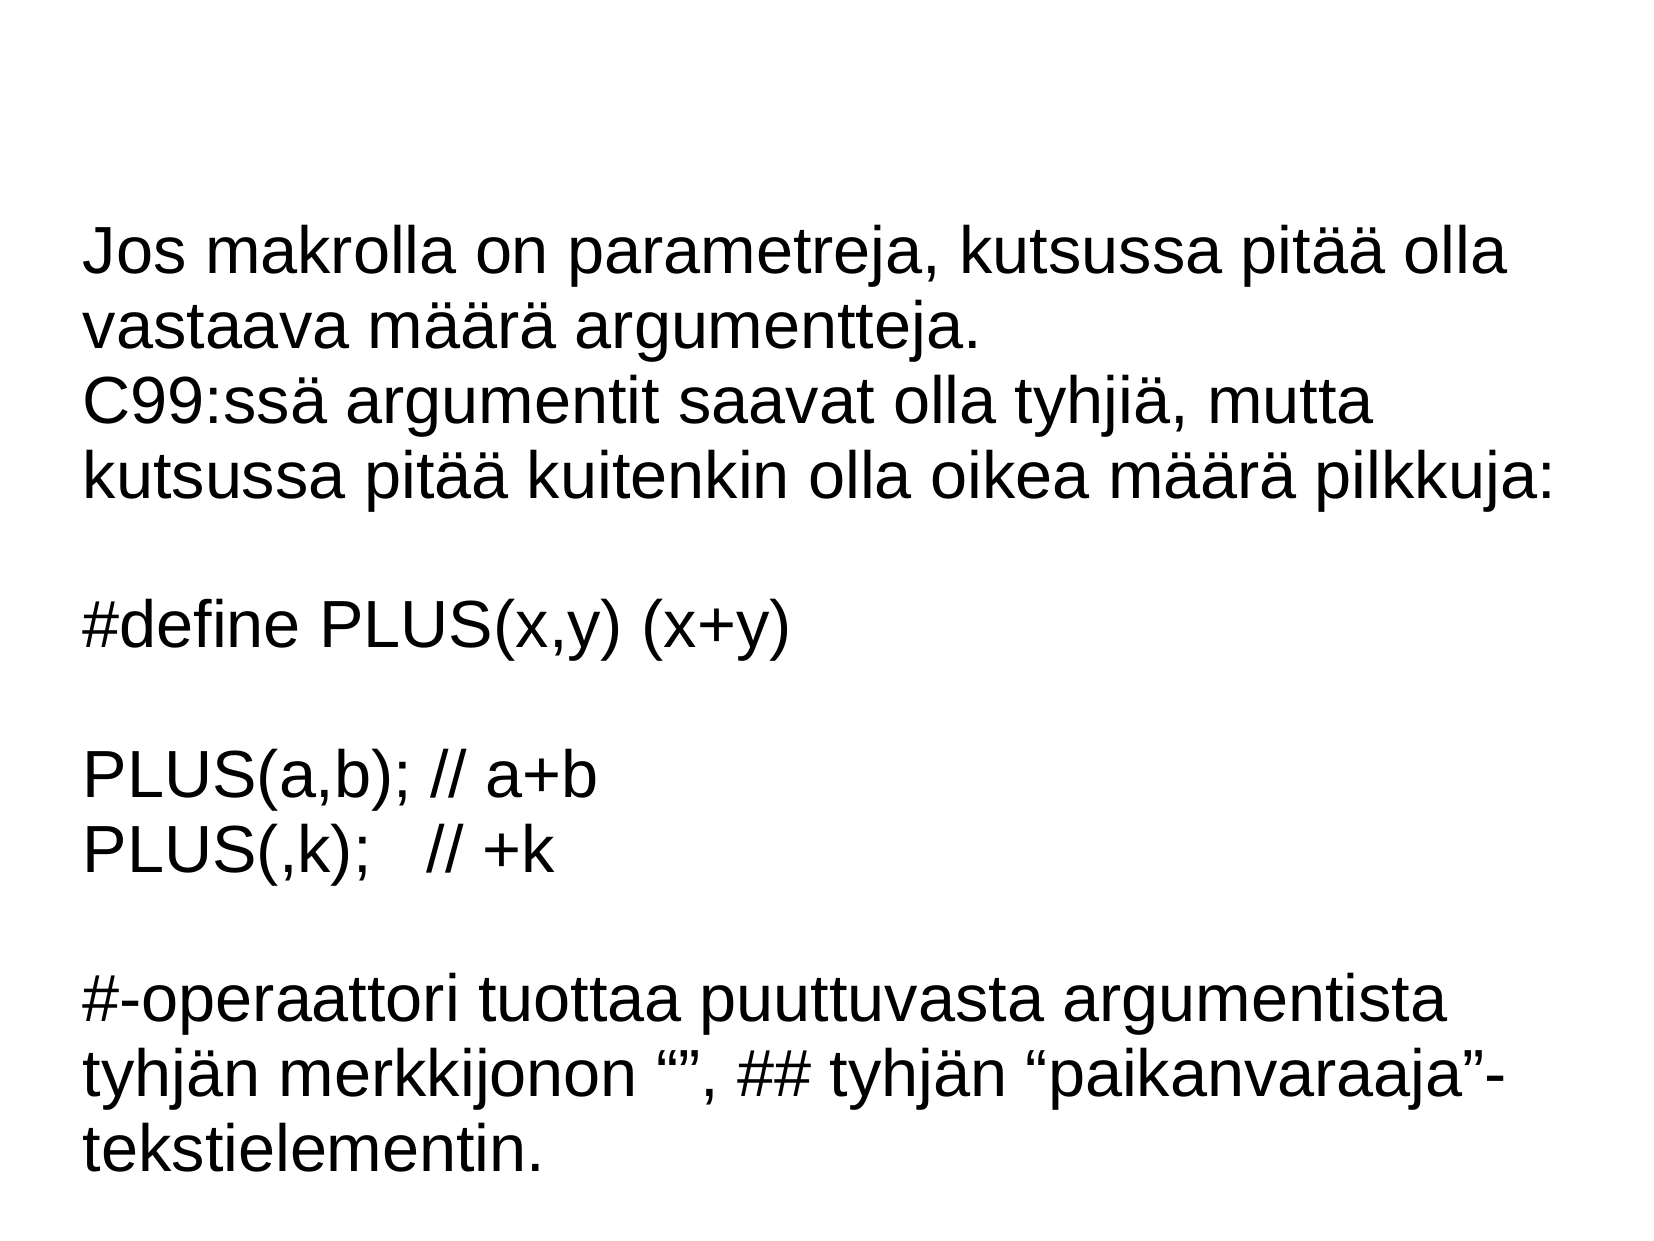

Jos makrolla on parametreja, kutsussa pitää olla vastaava määrä argumentteja.
C99:ssä argumentit saavat olla tyhjiä, mutta kutsussa pitää kuitenkin olla oikea määrä pilkkuja:
#define PLUS(x,y) (x+y)
PLUS(a,b); // a+b
PLUS(,k); // +k
#-operaattori tuottaa puuttuvasta argumentista tyhjän merkkijonon “”, ## tyhjän “paikanvaraaja”-tekstielementin.